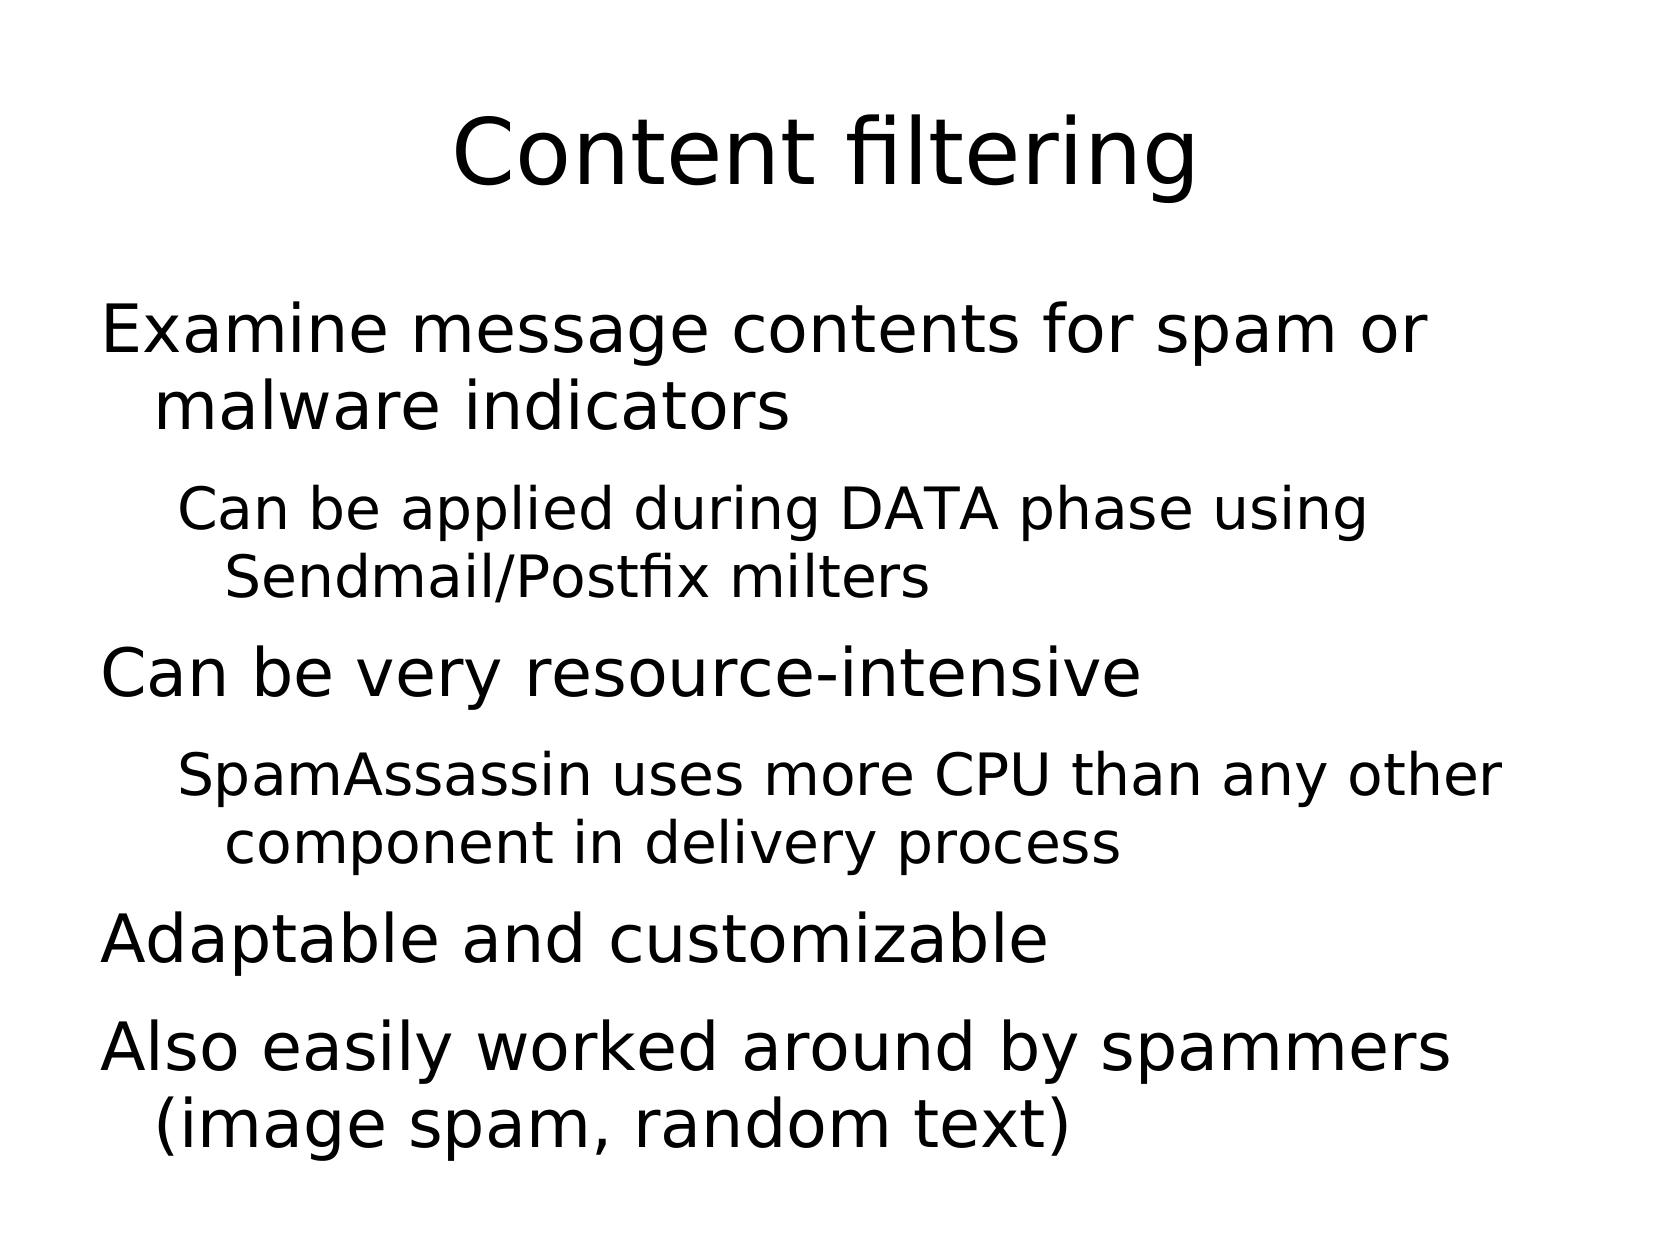

# Content filtering
Examine message contents for spam or malware indicators
Can be applied during DATA phase using Sendmail/Postfix milters
Can be very resource-intensive
SpamAssassin uses more CPU than any other component in delivery process
Adaptable and customizable
Also easily worked around by spammers (image spam, random text)